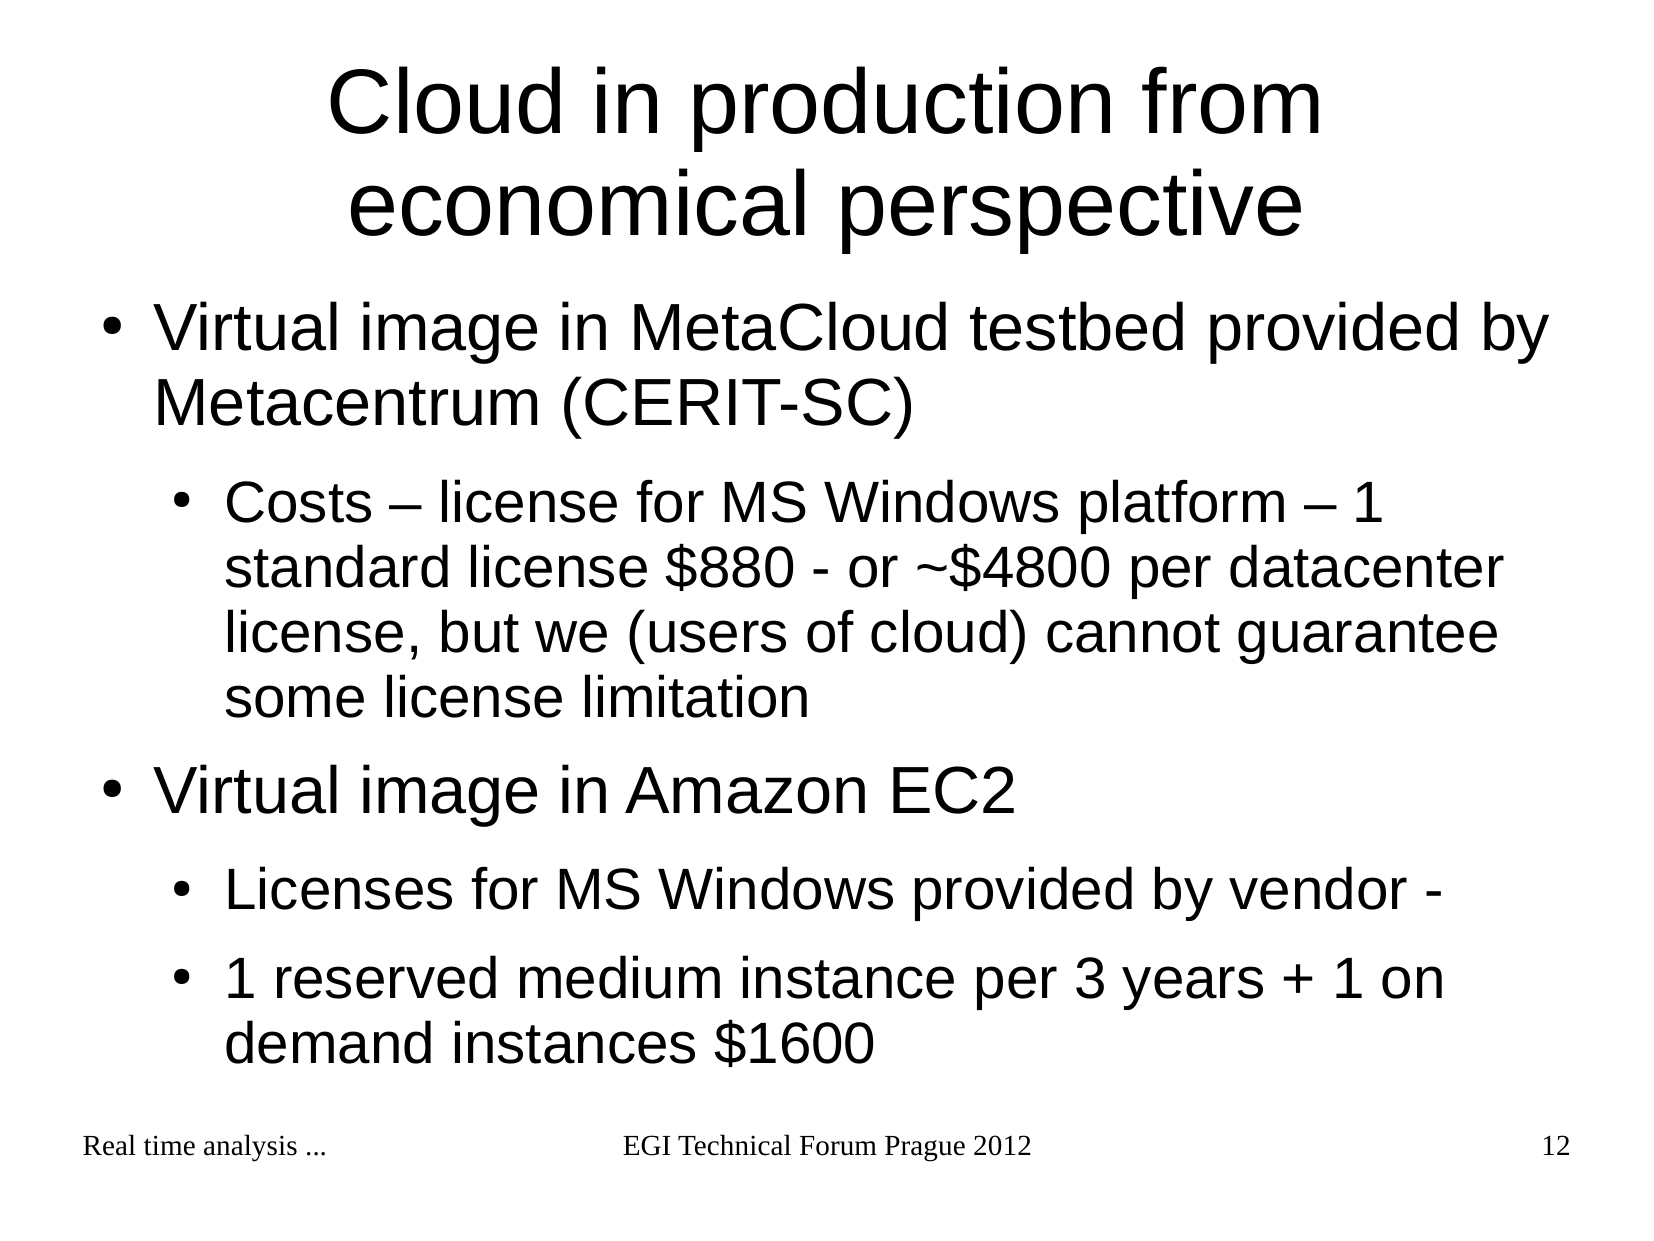

# Cloud in production from economical perspective
Virtual image in MetaCloud testbed provided by Metacentrum (CERIT-SC)
Costs – license for MS Windows platform – 1 standard license $880 - or ~$4800 per datacenter license, but we (users of cloud) cannot guarantee some license limitation
Virtual image in Amazon EC2
Licenses for MS Windows provided by vendor -
1 reserved medium instance per 3 years + 1 on demand instances $1600
Real time analysis ...
EGI Technical Forum Prague 2012
12